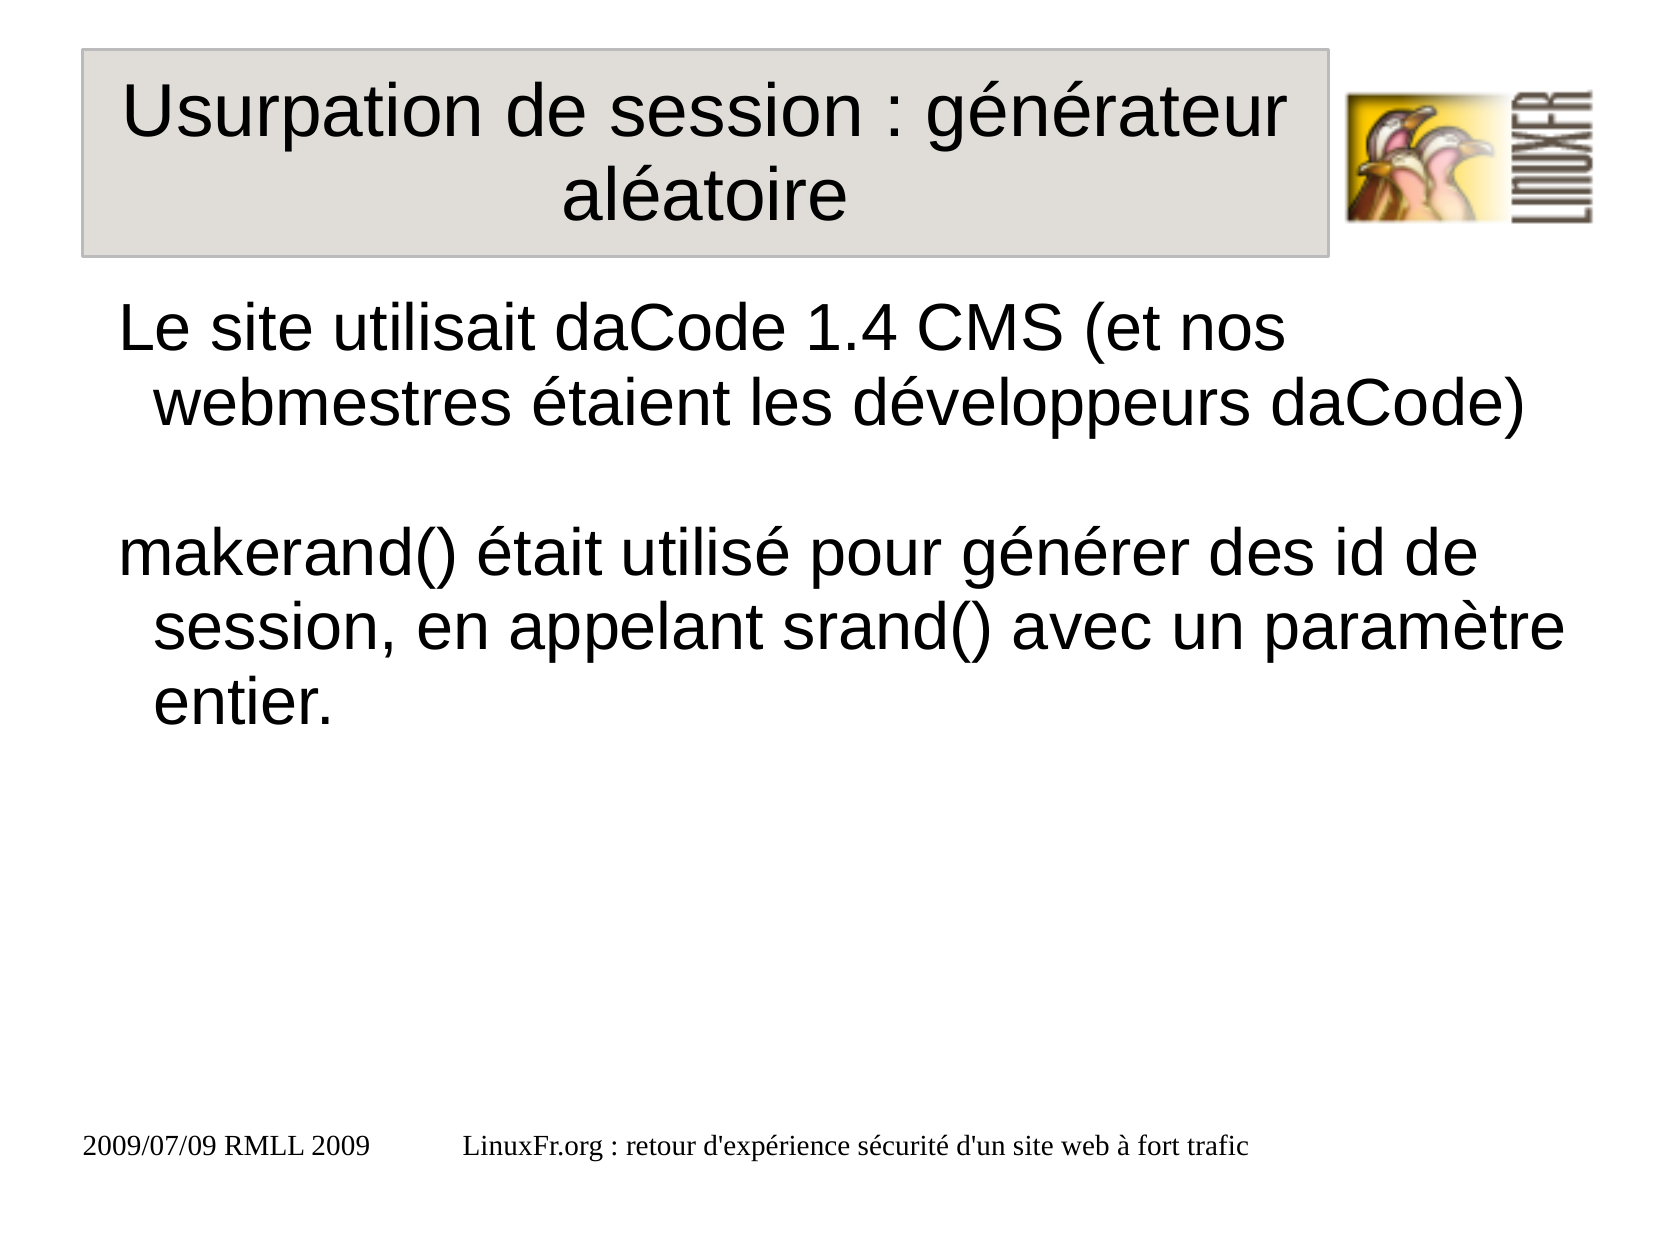

# Usurpation de session : générateur aléatoire
Le site utilisait daCode 1.4 CMS (et nos webmestres étaient les développeurs daCode)
makerand() était utilisé pour générer des id de session, en appelant srand() avec un paramètre entier.